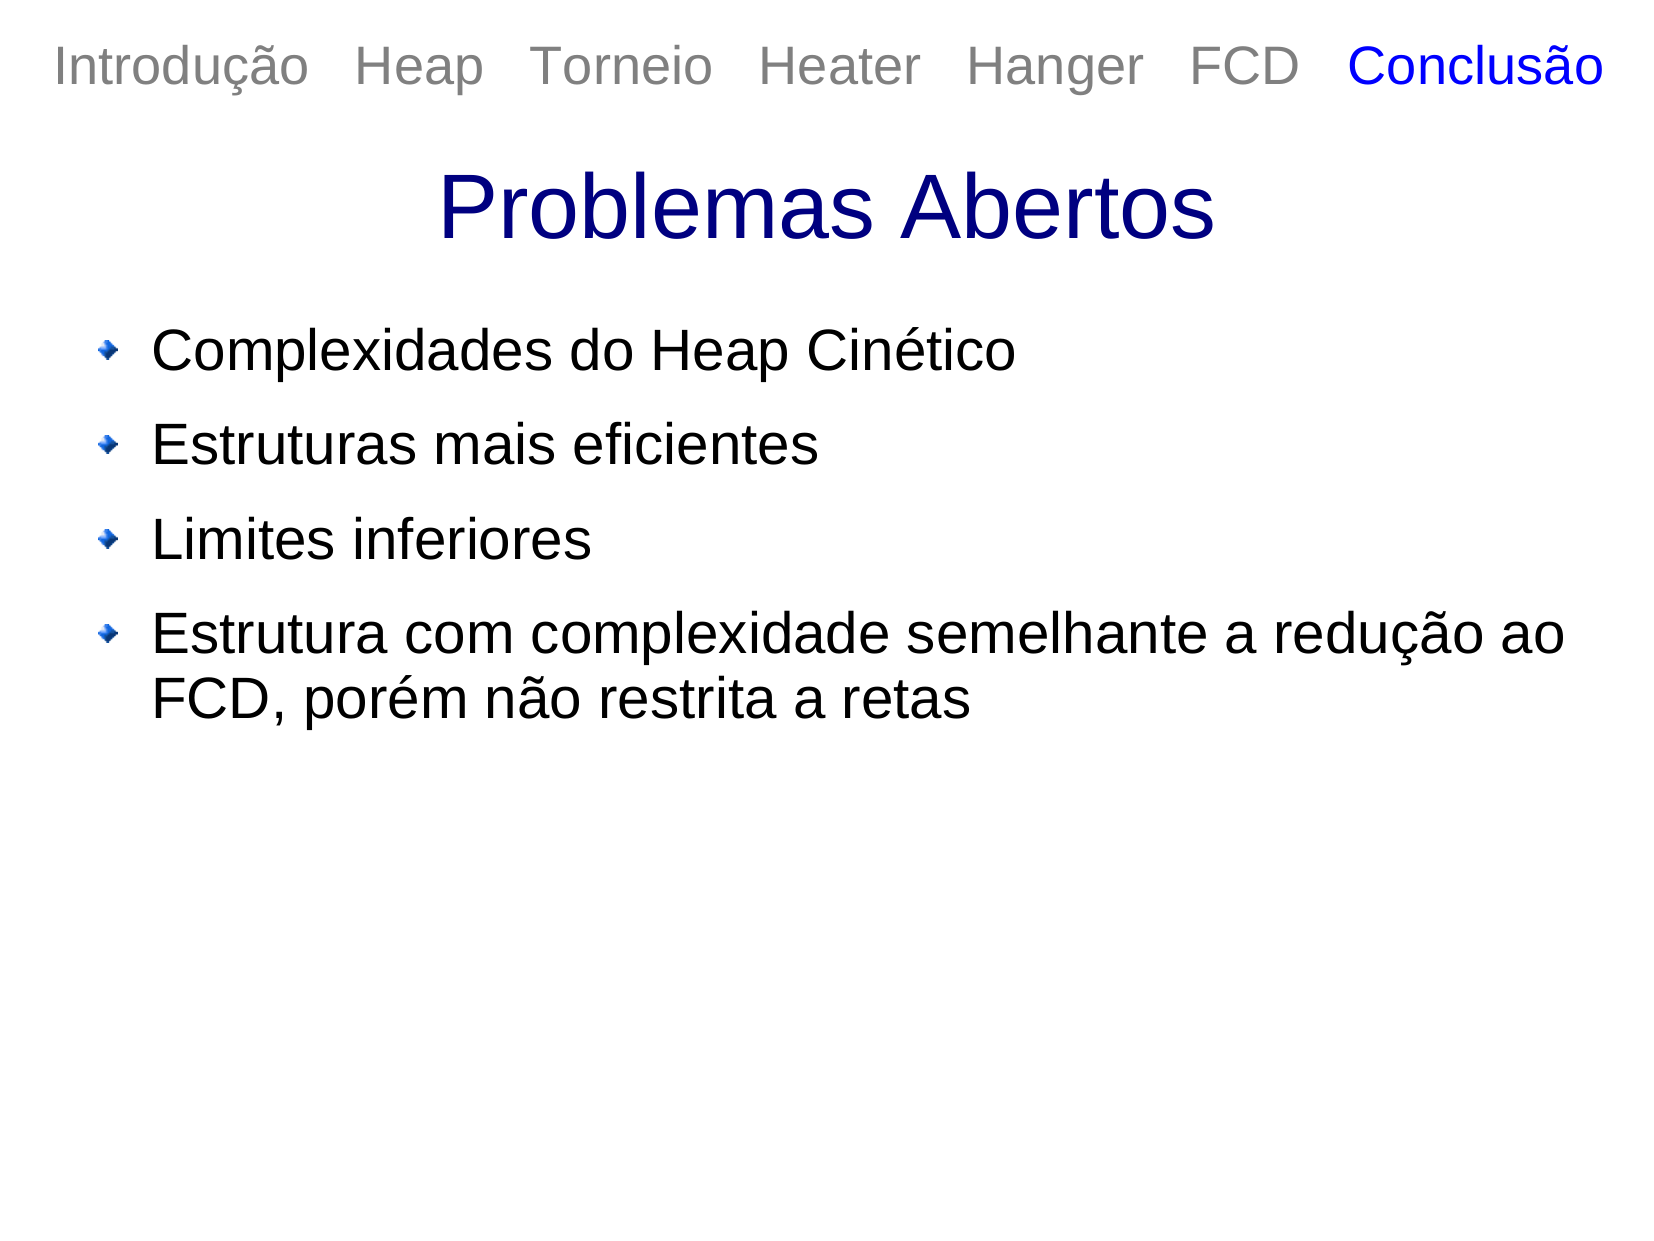

Introdução Heap Torneio Heater Hanger FCD Conclusão
# Problemas Abertos
Complexidades do Heap Cinético
Estruturas mais eficientes
Limites inferiores
Estrutura com complexidade semelhante a redução ao FCD, porém não restrita a retas